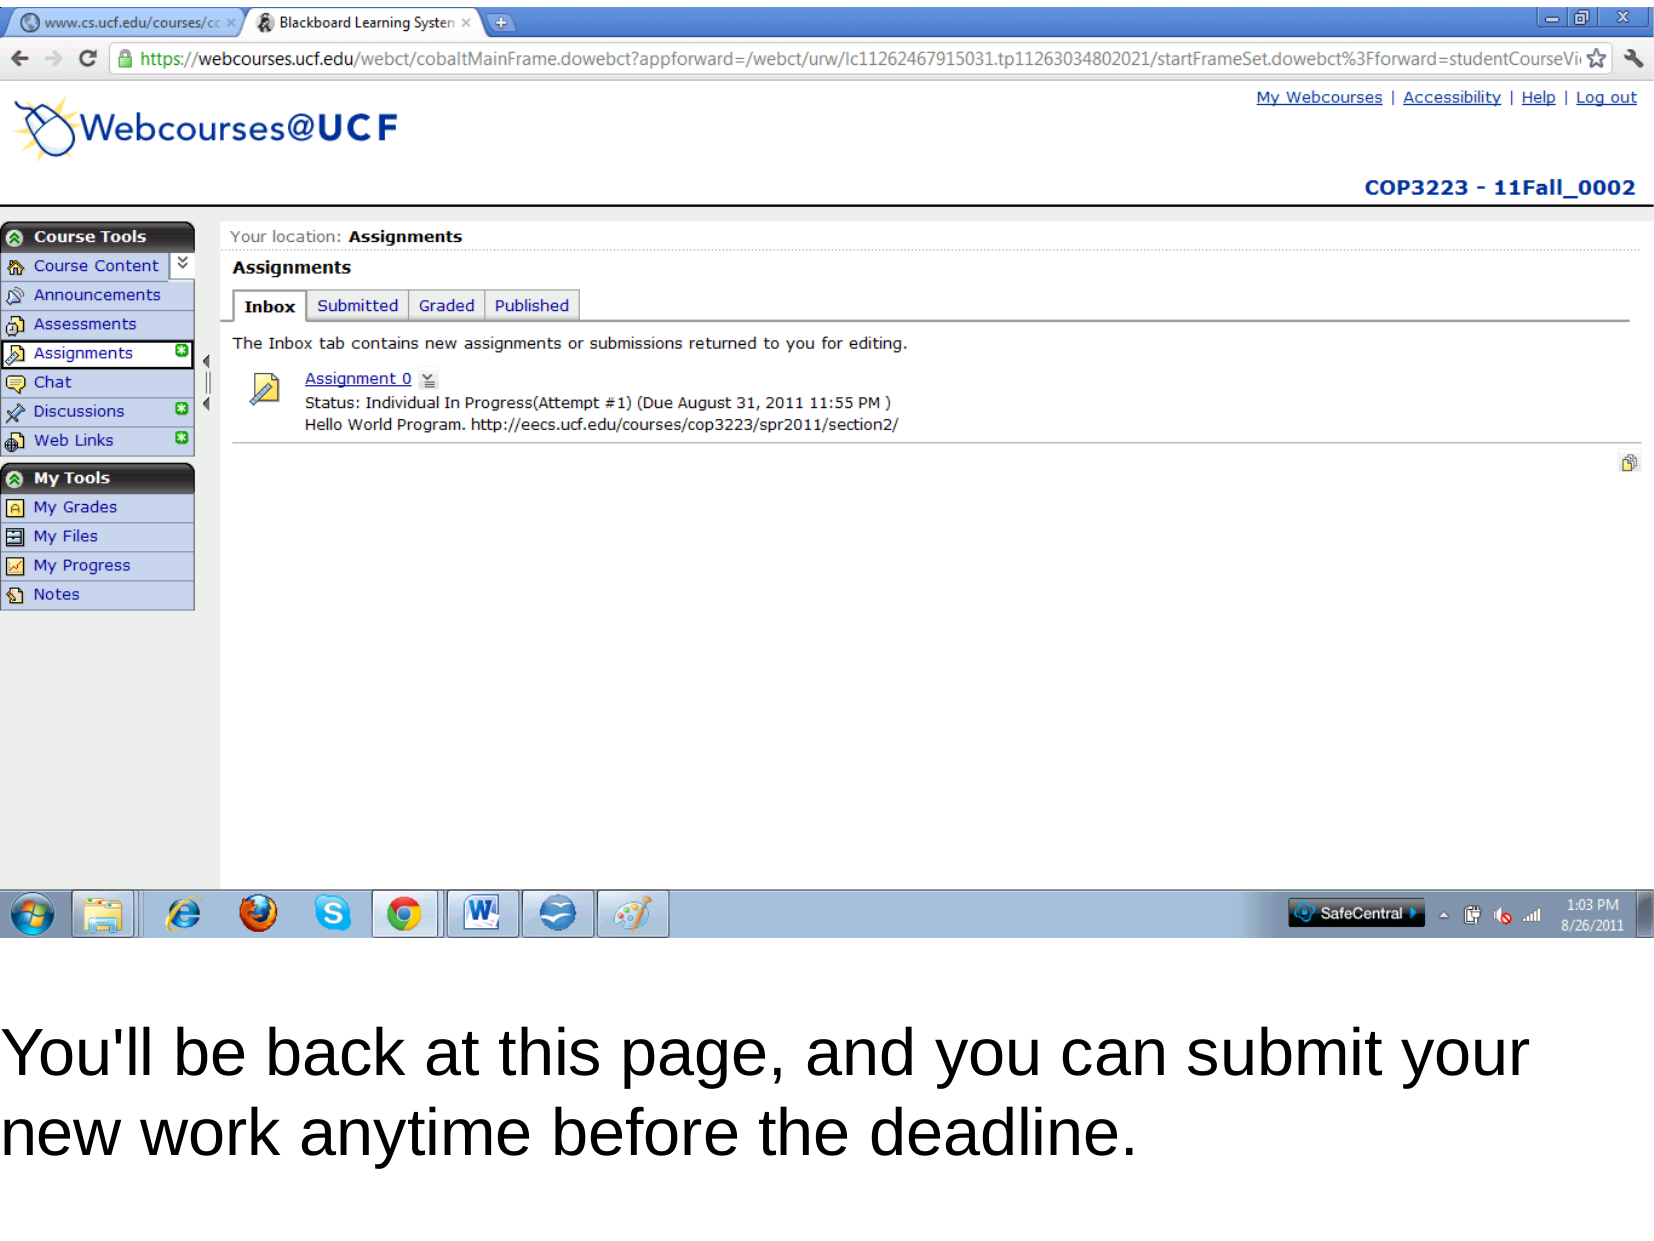

You'll be back at this page, and you can submit your new work anytime before the deadline.